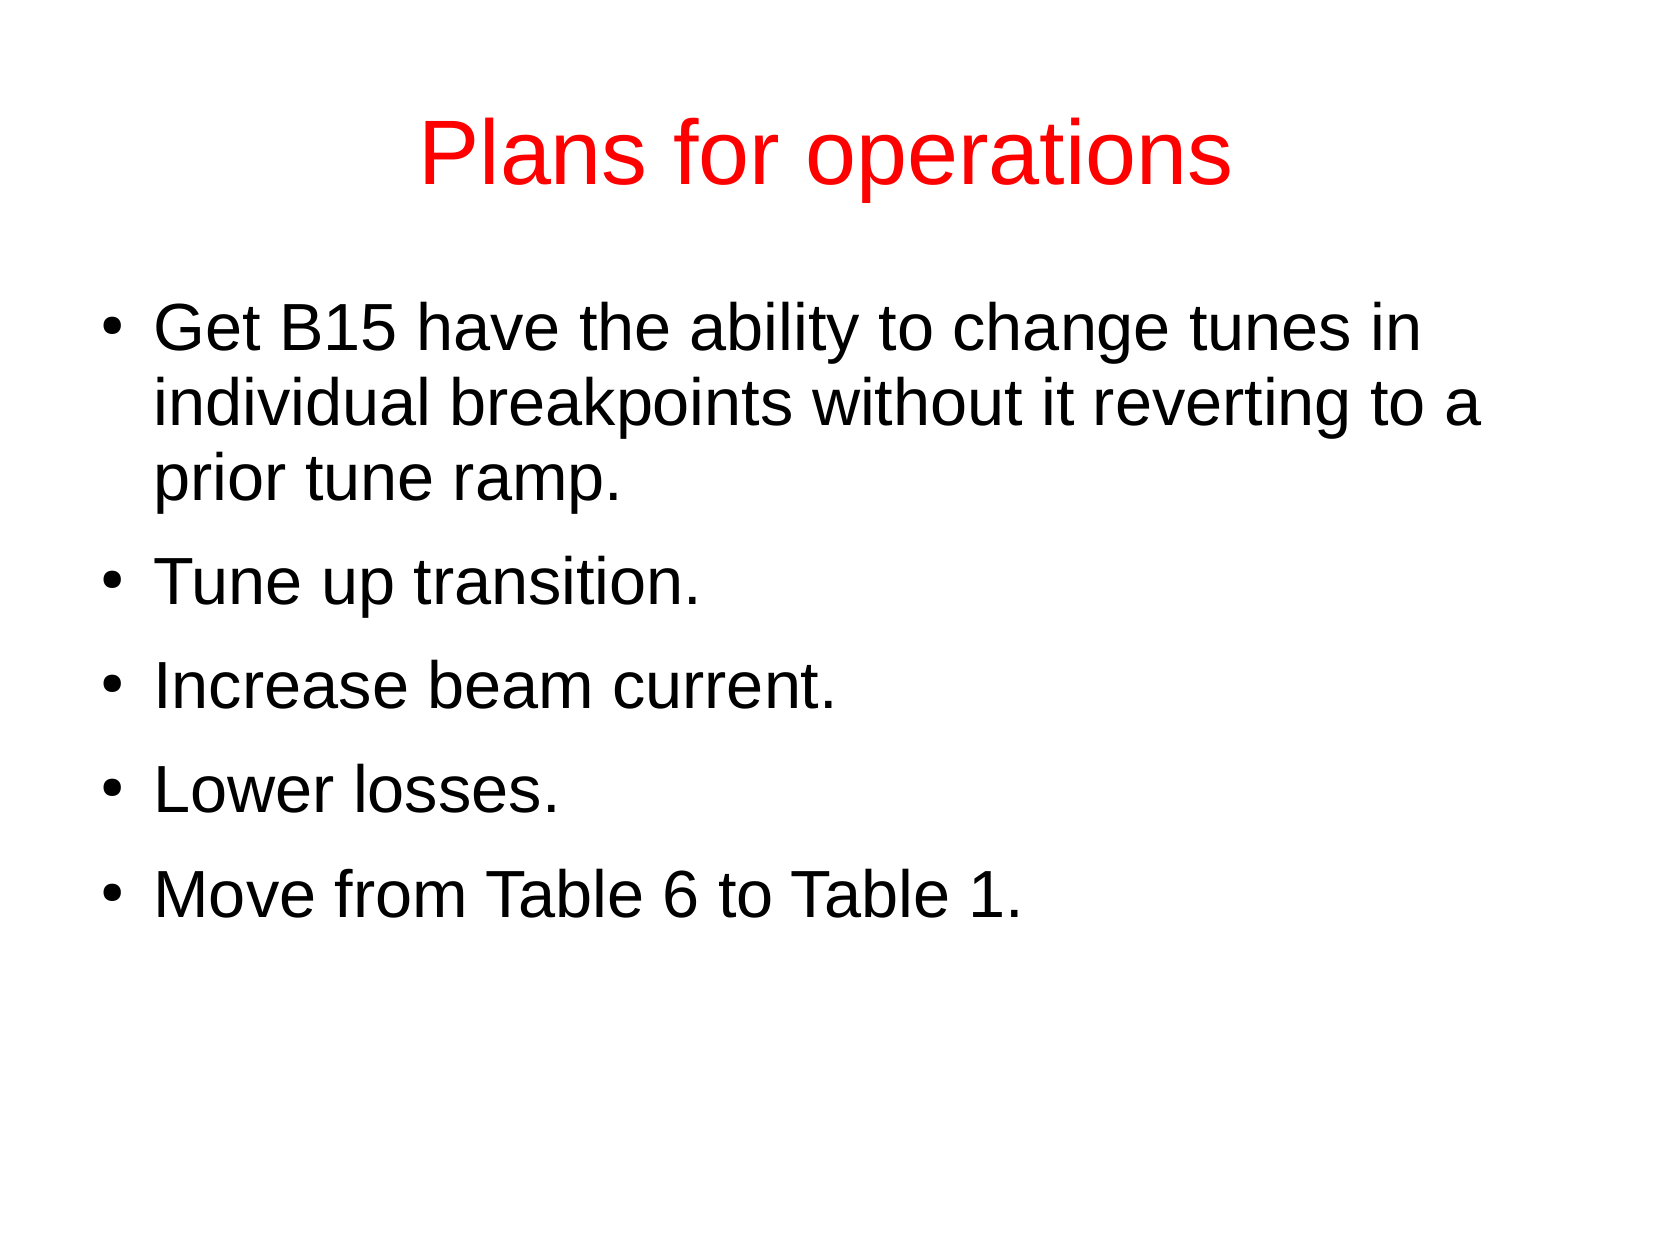

# Plans for operations
Get B15 have the ability to change tunes in individual breakpoints without it reverting to a prior tune ramp.
Tune up transition.
Increase beam current.
Lower losses.
Move from Table 6 to Table 1.